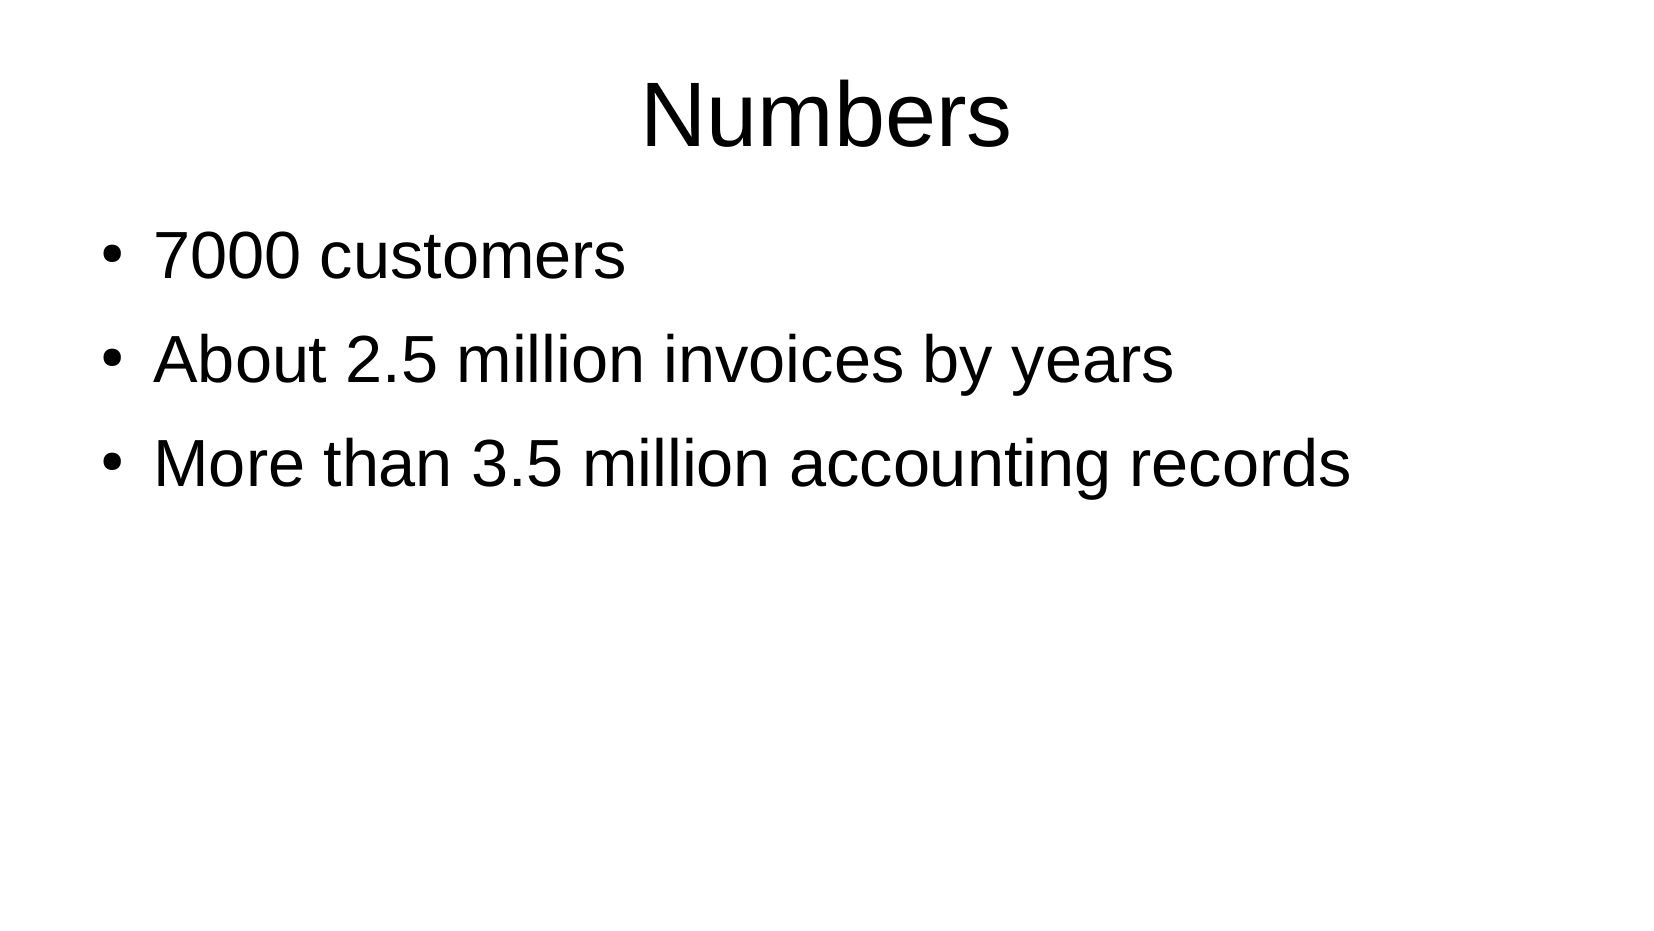

# Numbers
7000 customers
About 2.5 million invoices by years
More than 3.5 million accounting records